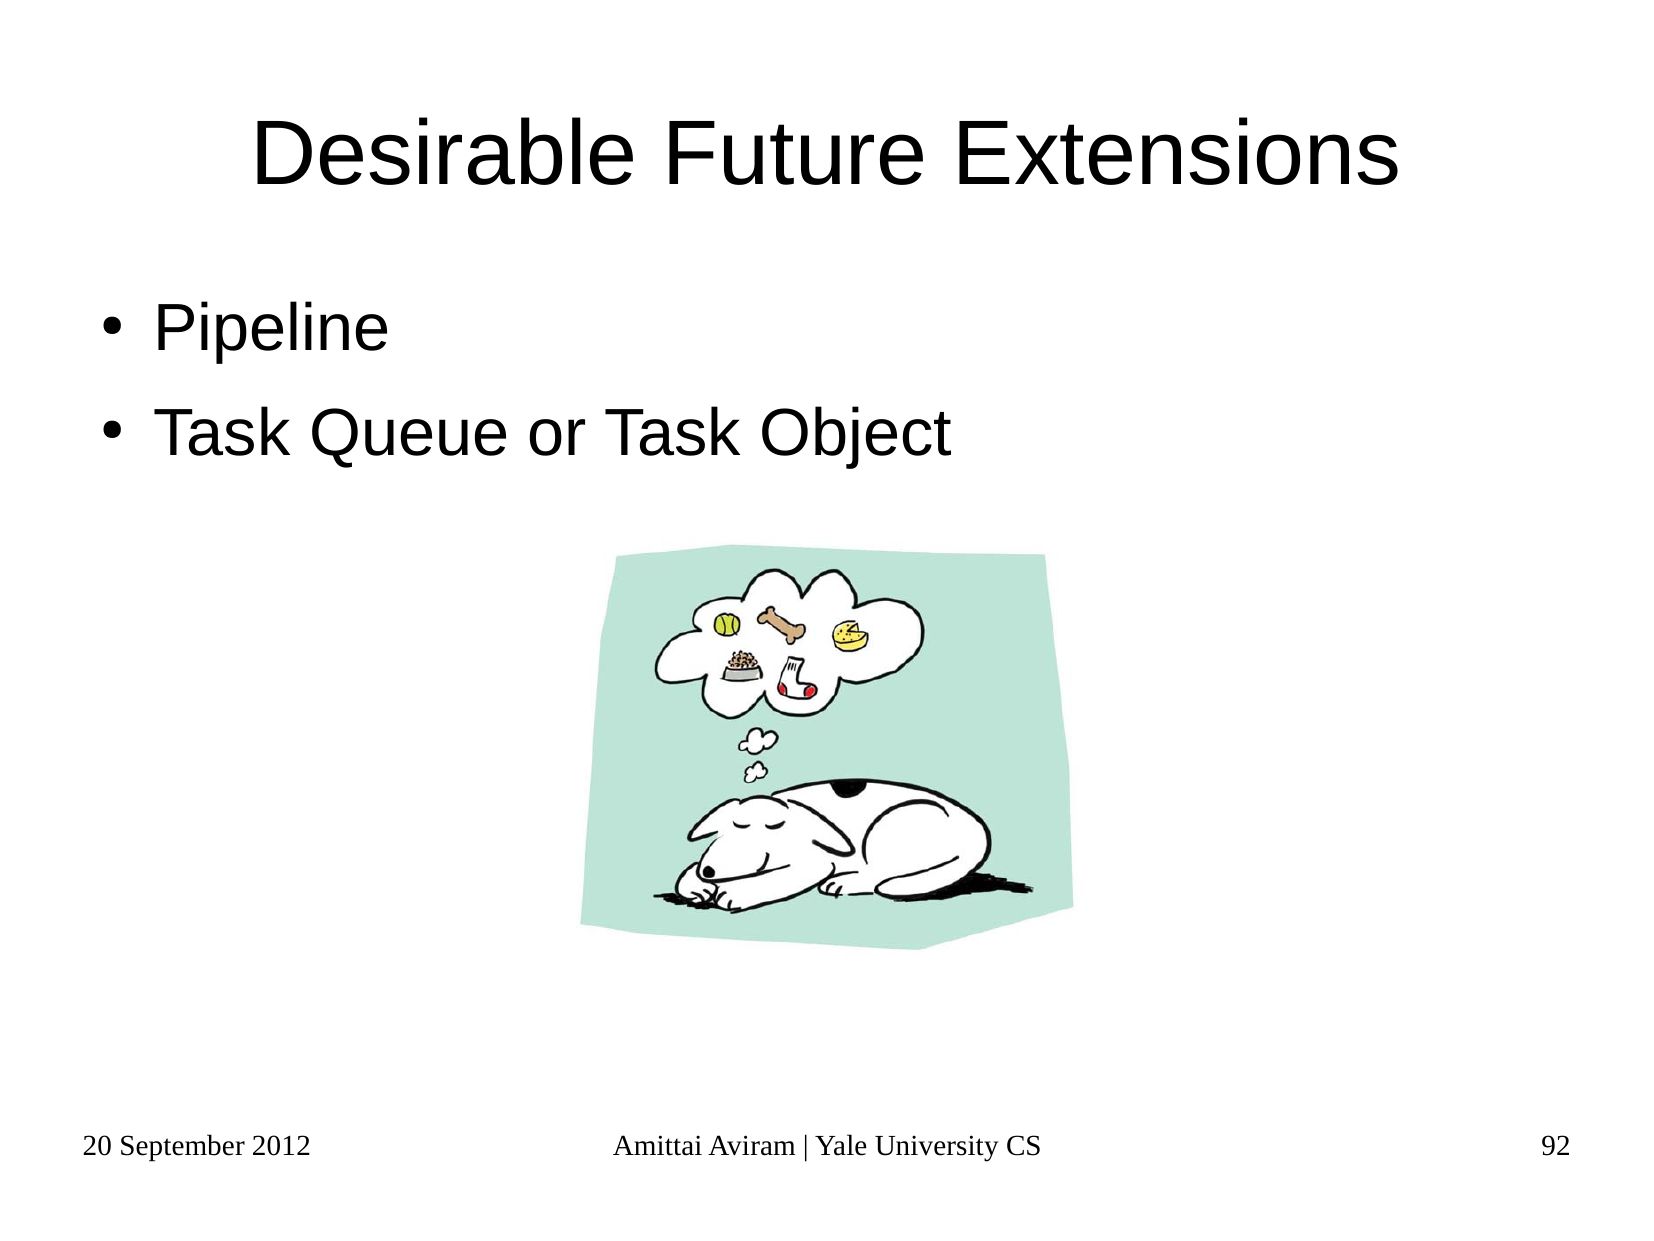

# Desirable Future Extensions
Pipeline
Task Queue or Task Object
92